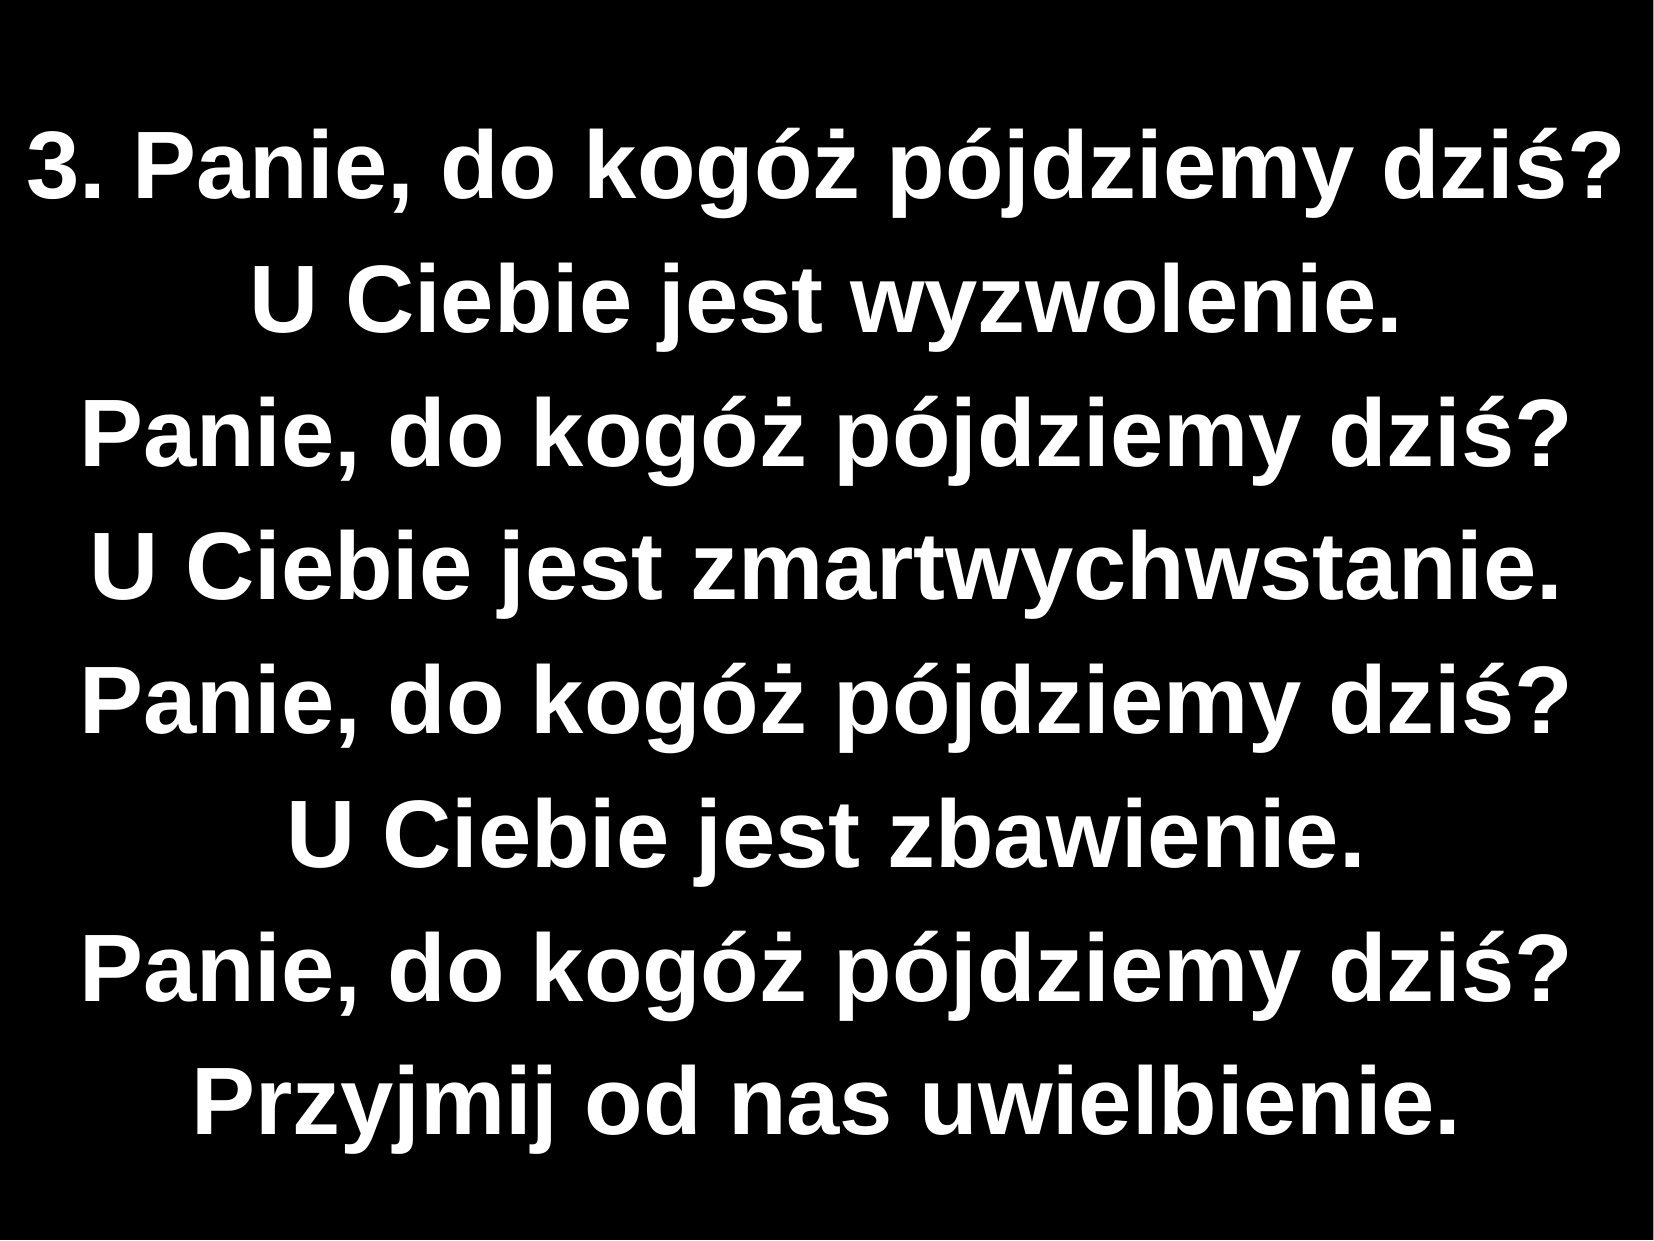

# 3. Panie, do kogóż pójdziemy dziś?
U Ciebie jest wyzwolenie.
Panie, do kogóż pójdziemy dziś?
U Ciebie jest zmartwychwstanie.
Panie, do kogóż pójdziemy dziś?
U Ciebie jest zbawienie.
Panie, do kogóż pójdziemy dziś?
Przyjmij od nas uwielbienie.